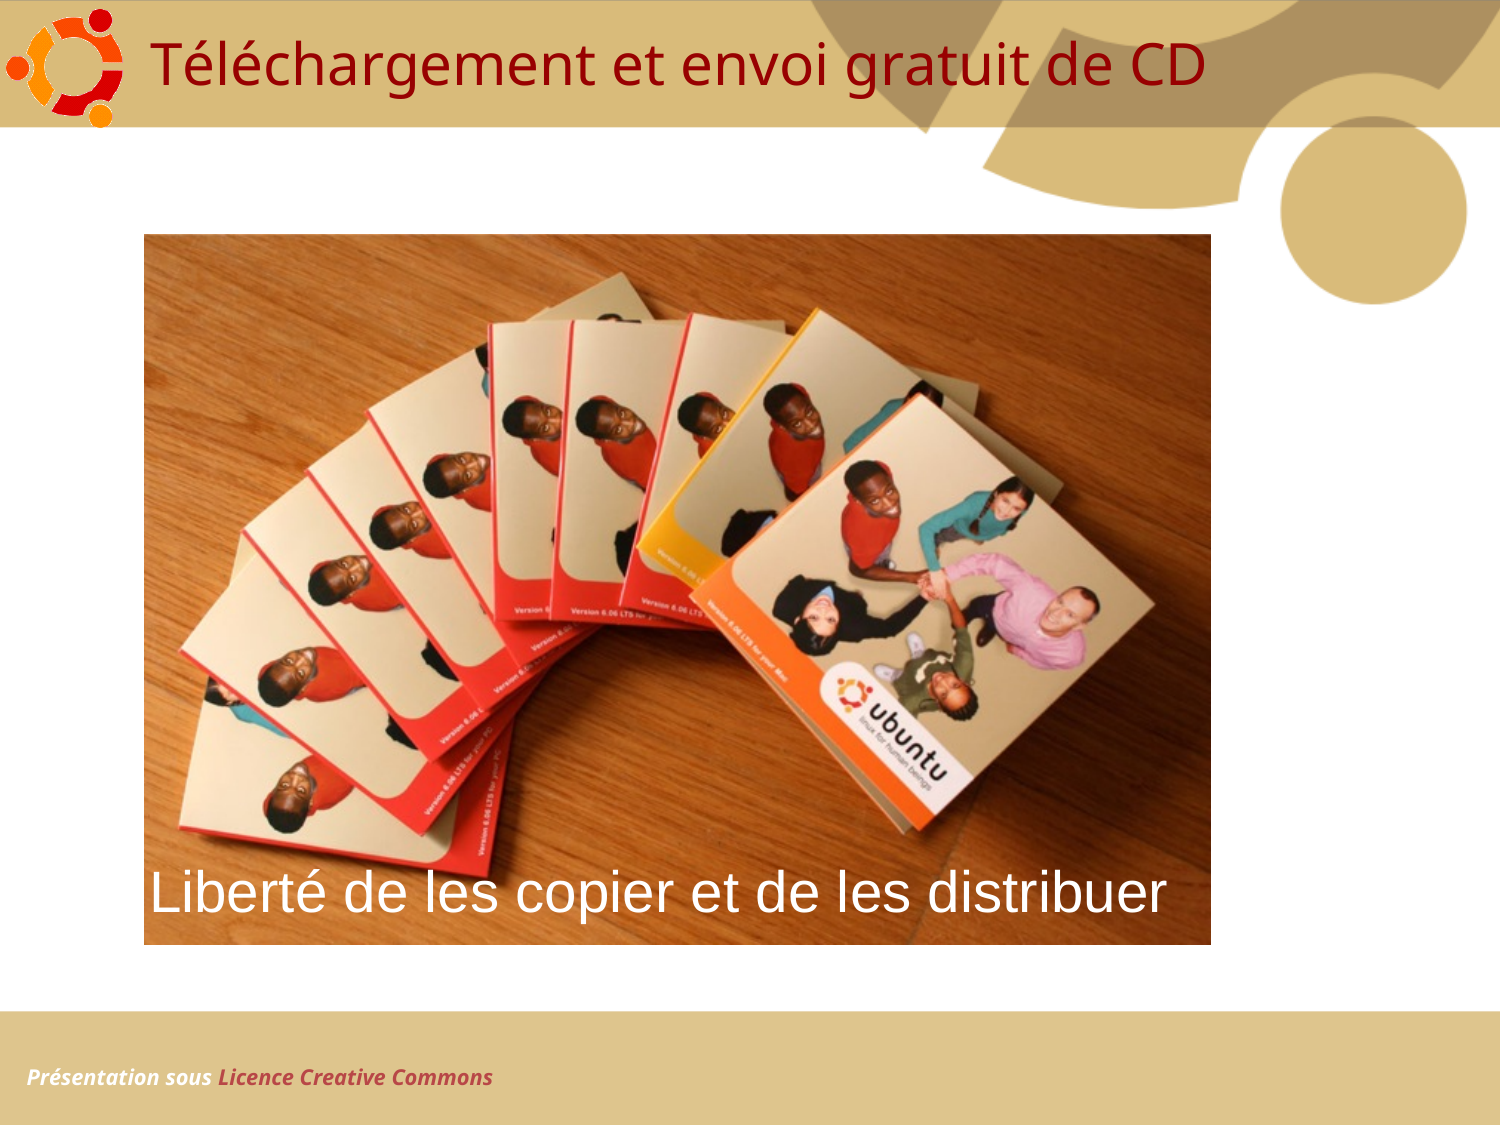

# Téléchargement et envoi gratuit de CD
 Liberté de les copier et de les distribuer